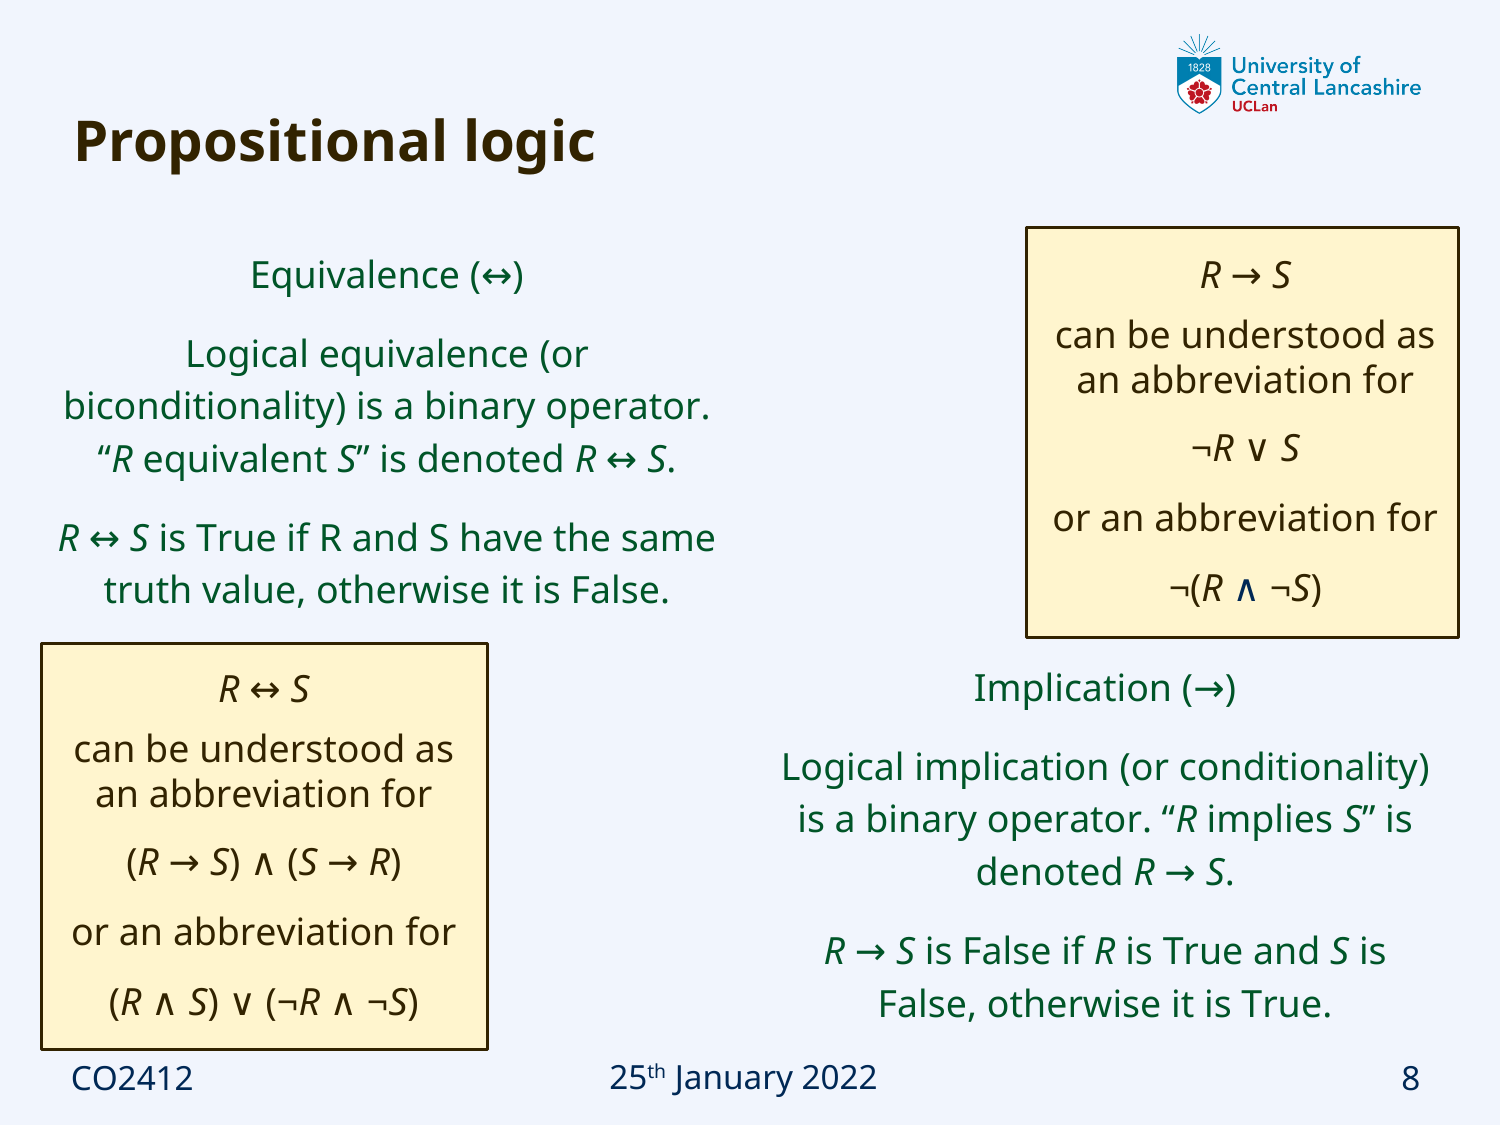

# Propositional logic
R → S
can be understood as an abbreviation for
¬R ∨ S
or an abbreviation for
¬(R ∧ ¬S)
Equivalence (↔)
Logical equivalence (or biconditionality) is a binary operator. “R equivalent S” is denoted R ↔ S.
R ↔ S is True if R and S have the same truth value, otherwise it is False.
R ↔ S
can be understood as an abbreviation for
(R → S) ∧ (S → R)
or an abbreviation for
(R ∧ S) ∨ (¬R ∧ ¬S)
Implication (→)
Logical implication (or conditionality) is a binary operator. “R implies S” is denoted R → S.
R → S is False if R is True and S is False, otherwise it is True.